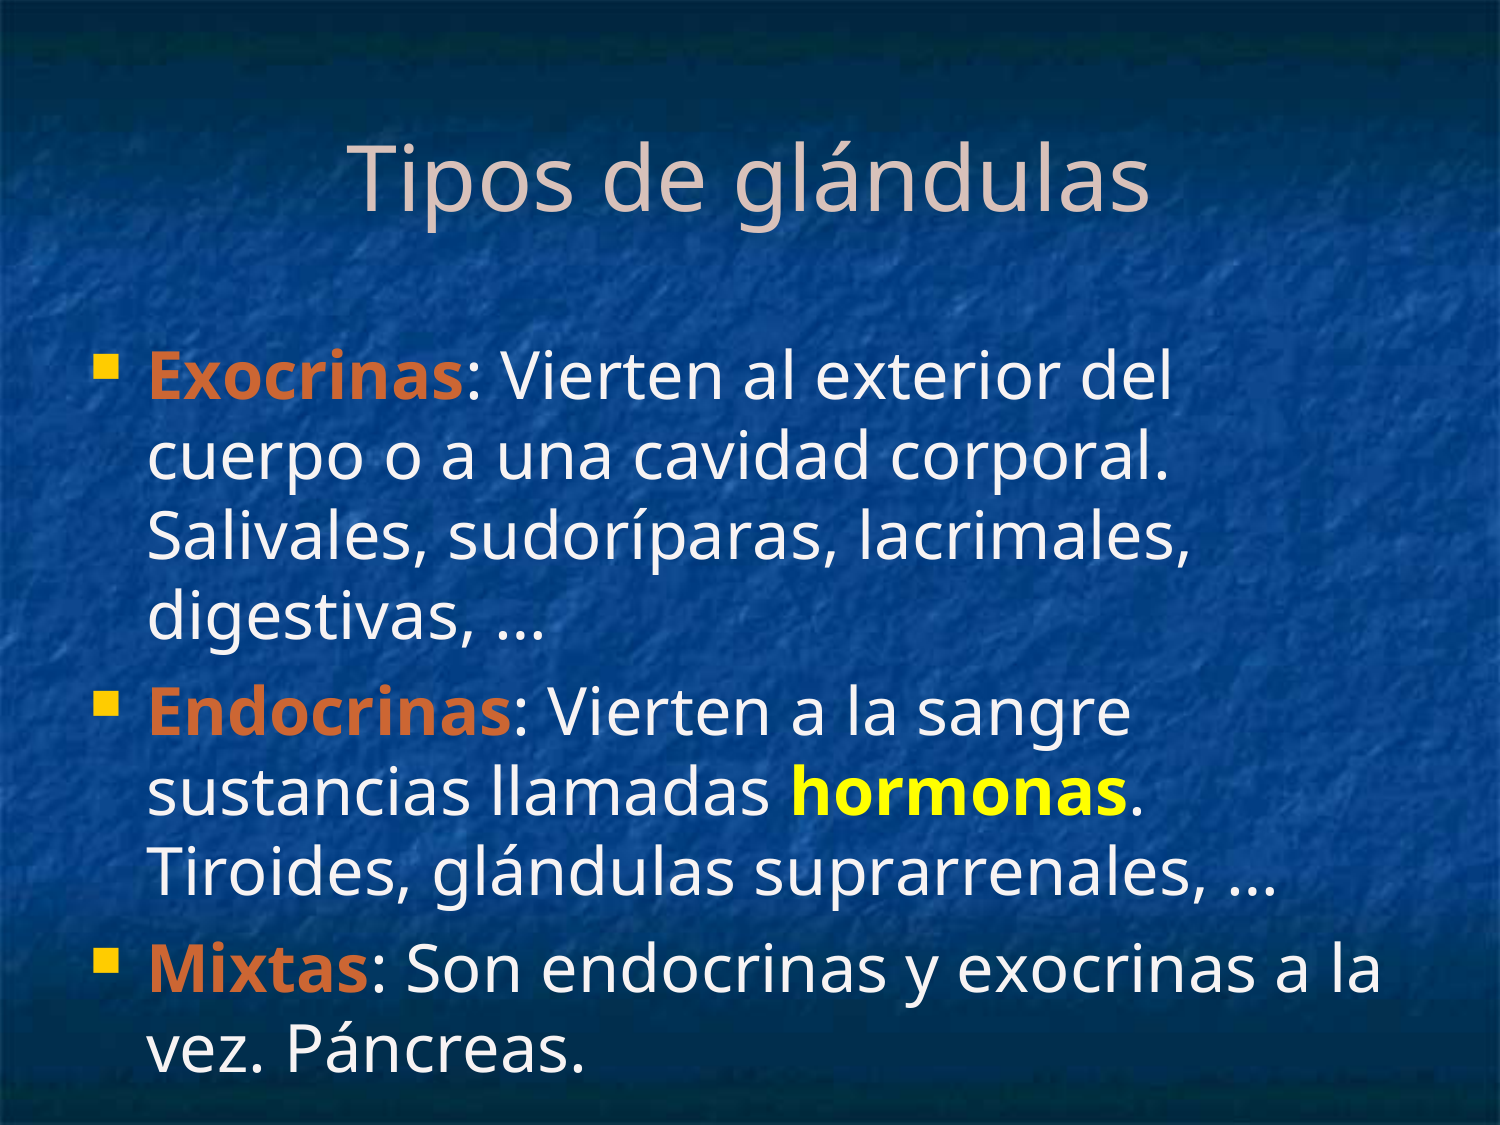

# Tipos de glándulas
Exocrinas: Vierten al exterior del cuerpo o a una cavidad corporal. Salivales, sudoríparas, lacrimales, digestivas, …
Endocrinas: Vierten a la sangre sustancias llamadas hormonas. Tiroides, glándulas suprarrenales, …
Mixtas: Son endocrinas y exocrinas a la vez. Páncreas.